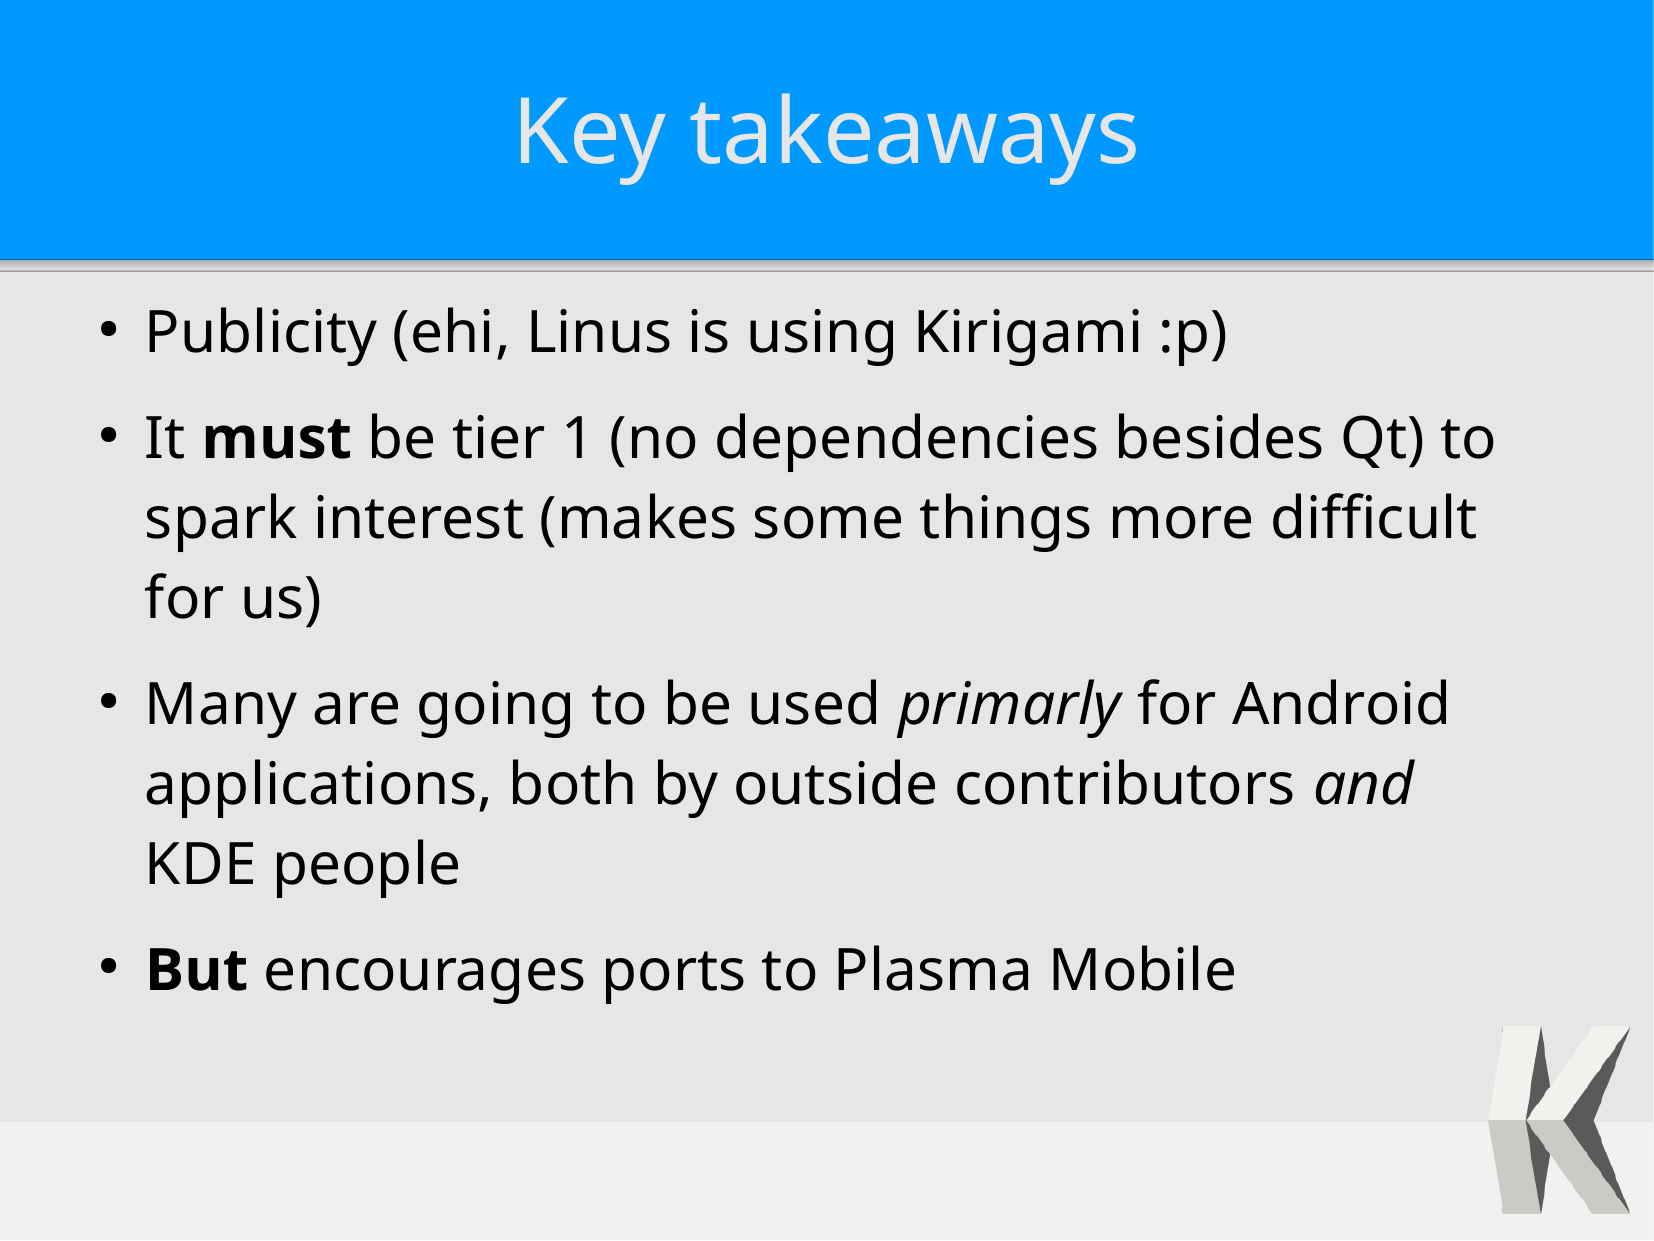

# Key takeaways
Publicity (ehi, Linus is using Kirigami :p)
It must be tier 1 (no dependencies besides Qt) to spark interest (makes some things more difficult for us)
Many are going to be used primarly for Android applications, both by outside contributors and KDE people
But encourages ports to Plasma Mobile